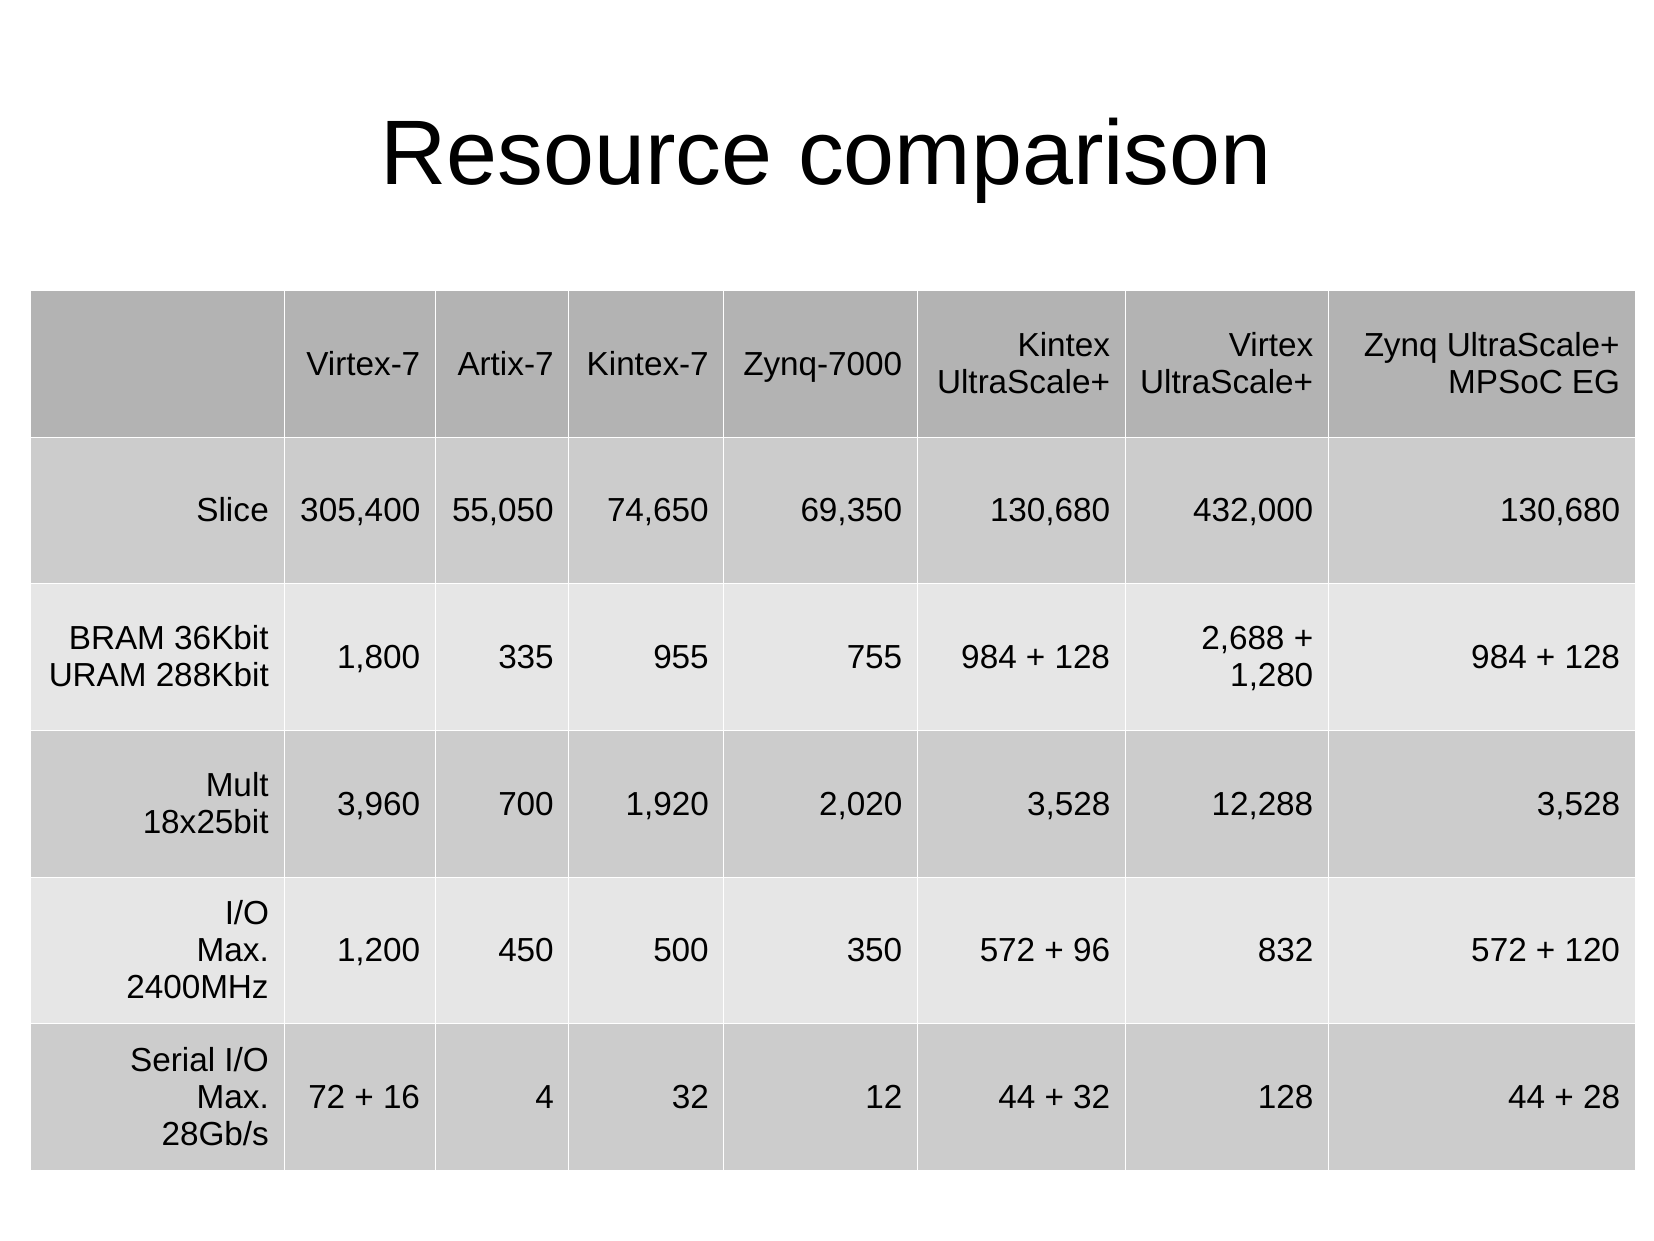

# Resource comparison
| | Virtex-7 | Artix-7 | Kintex-7 | Zynq-7000 | Kintex UltraScale+ | Virtex UltraScale+ | Zynq UltraScale+ MPSoC EG |
| --- | --- | --- | --- | --- | --- | --- | --- |
| Slice | 305,400 | 55,050 | 74,650 | 69,350 | 130,680 | 432,000 | 130,680 |
| BRAM 36Kbit URAM 288Kbit | 1,800 | 335 | 955 | 755 | 984 + 128 | 2,688 + 1,280 | 984 + 128 |
| Mult 18x25bit | 3,960 | 700 | 1,920 | 2,020 | 3,528 | 12,288 | 3,528 |
| I/O Max. 2400MHz | 1,200 | 450 | 500 | 350 | 572 + 96 | 832 | 572 + 120 |
| Serial I/O Max. 28Gb/s | 72 + 16 | 4 | 32 | 12 | 44 + 32 | 128 | 44 + 28 |